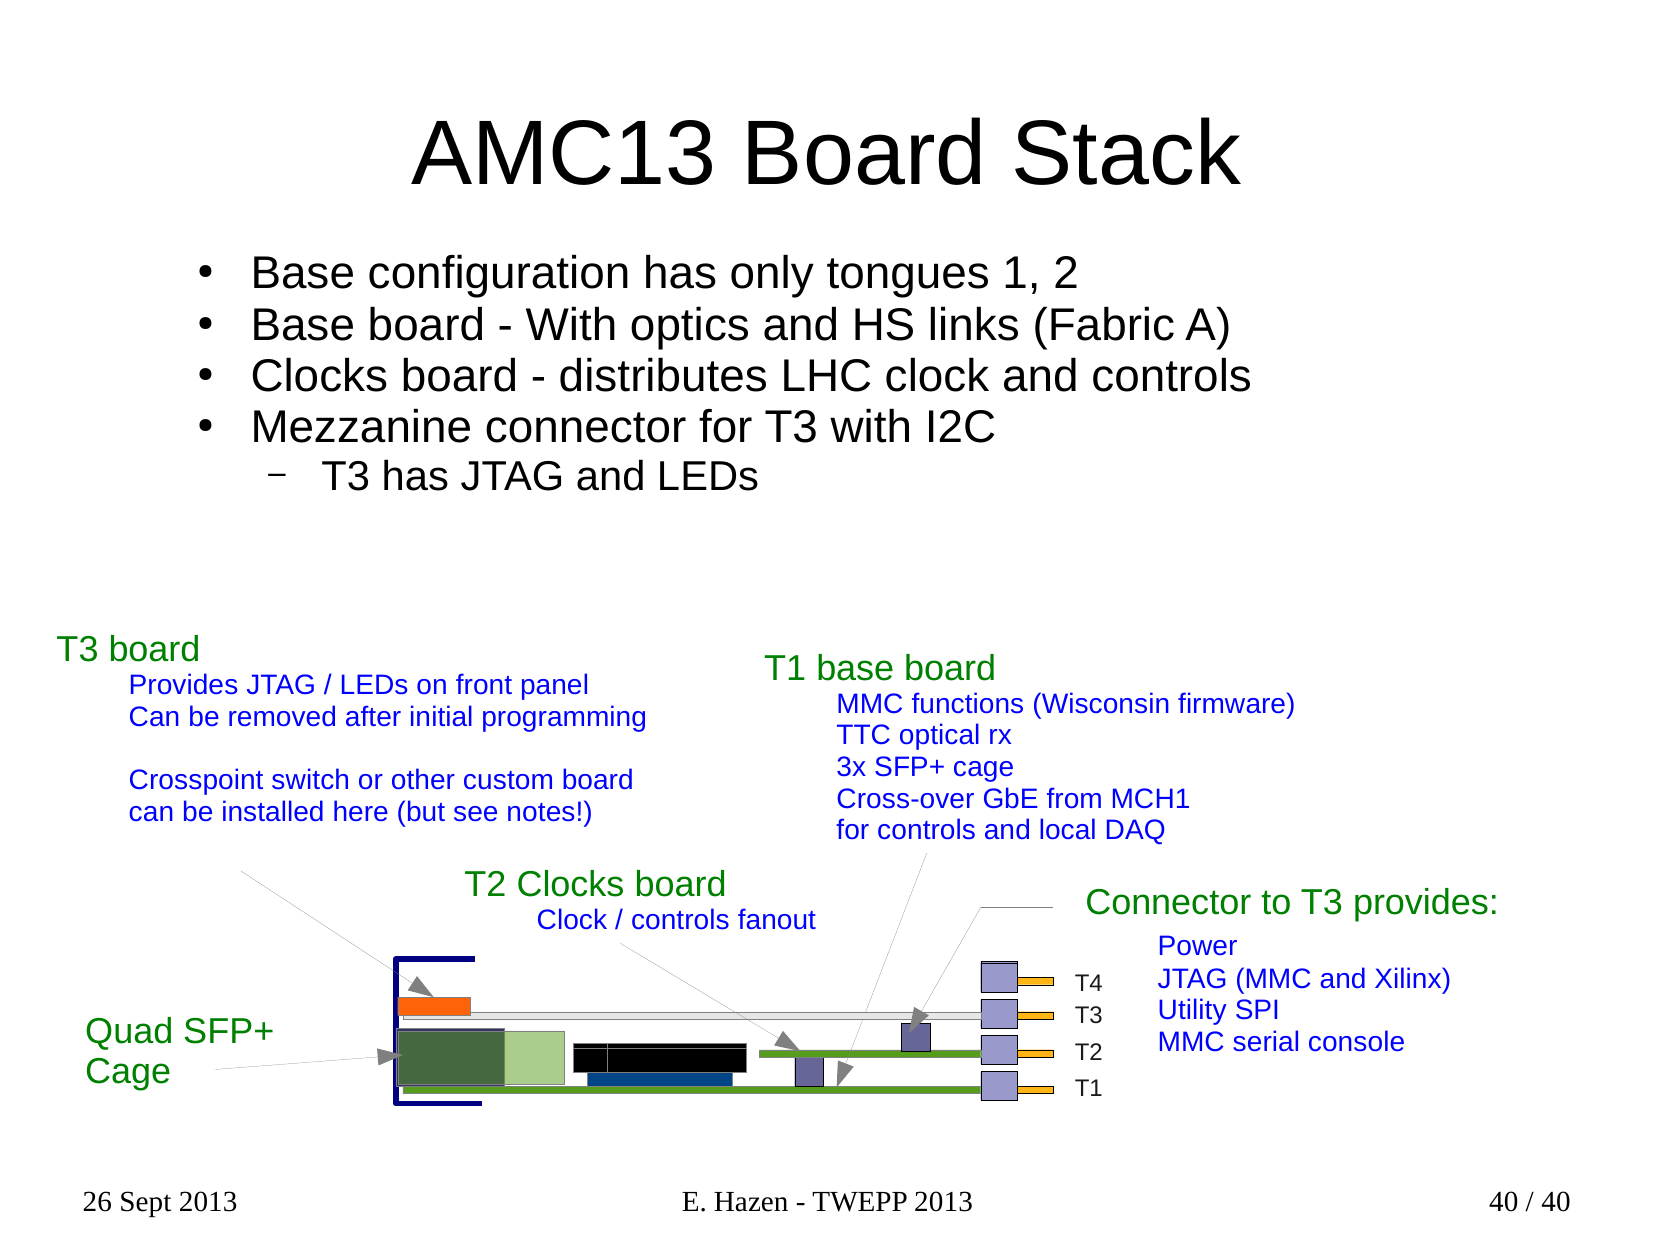

# AMC13 Board Stack
Base configuration has only tongues 1, 2
Base board - With optics and HS links (Fabric A)
Clocks board - distributes LHC clock and controls
Mezzanine connector for T3 with I2C
T3 has JTAG and LEDs
26 Sept 2013
E. Hazen - TWEPP 2013
40